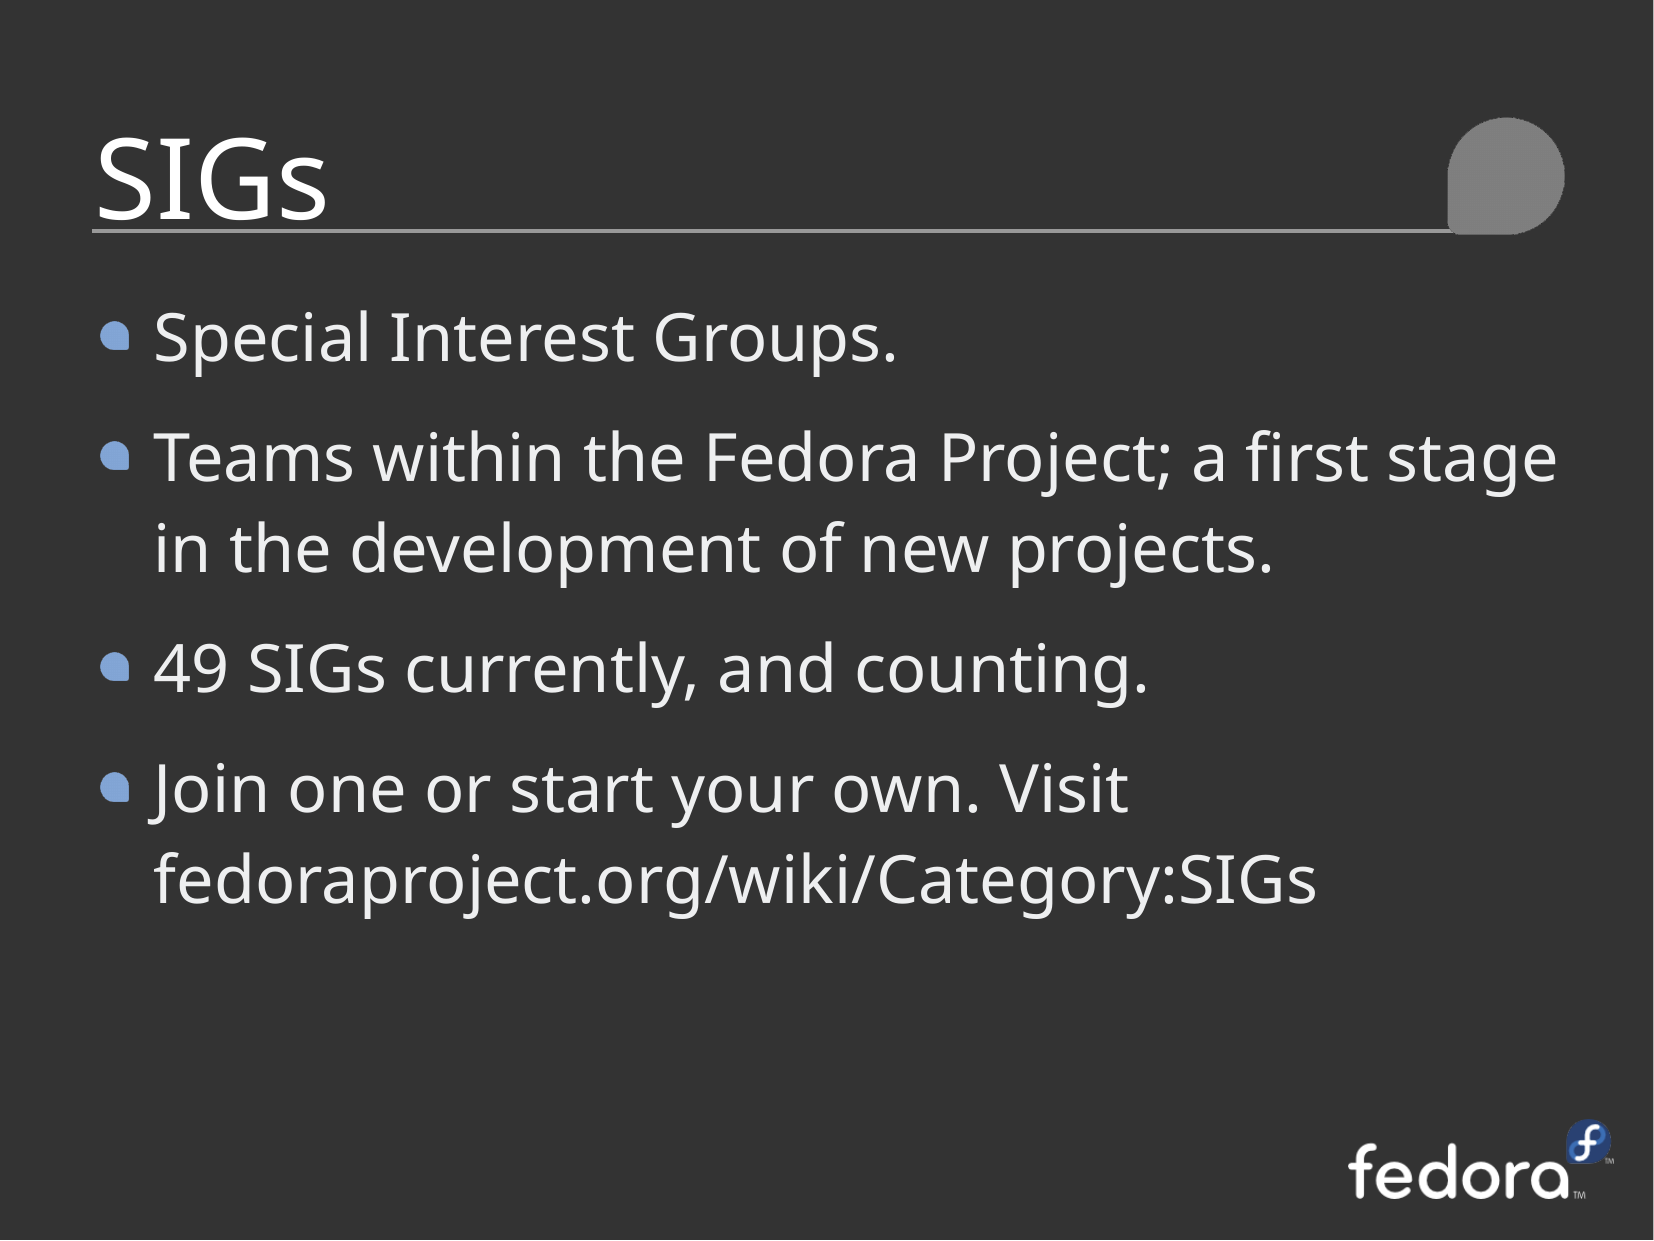

SIGs
# Special Interest Groups.
Teams within the Fedora Project; a first stage in the development of new projects.
49 SIGs currently, and counting.
Join one or start your own. Visit fedoraproject.org/wiki/Category:SIGs